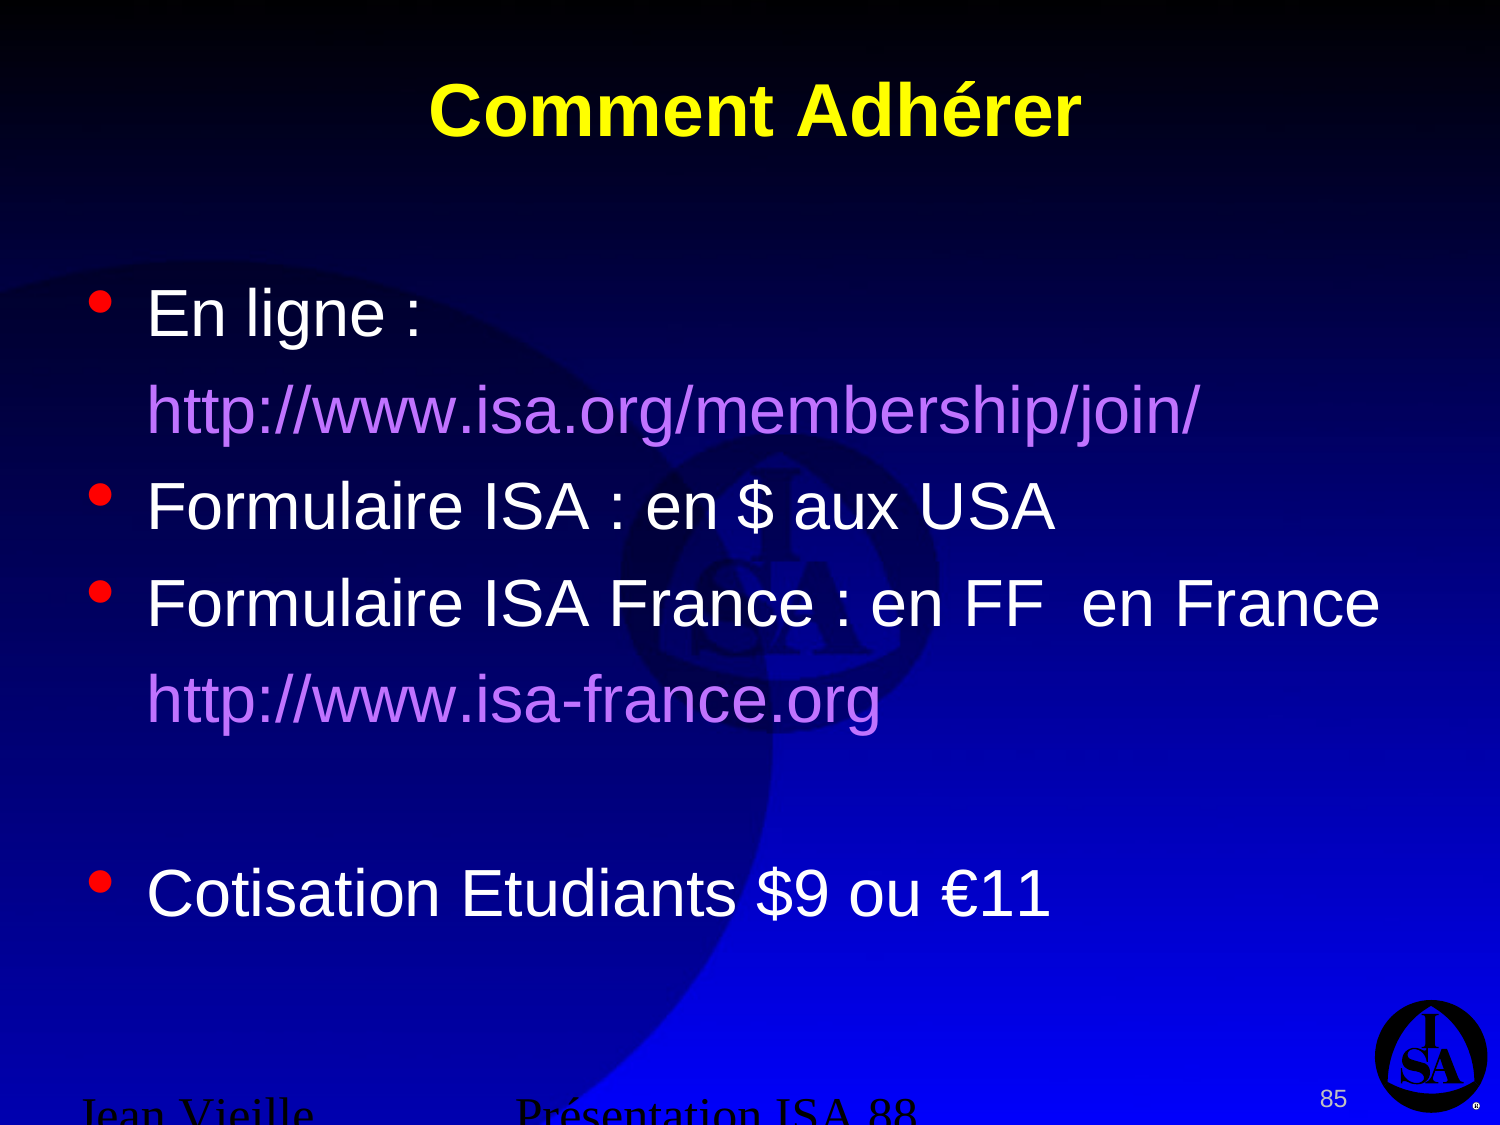

# Comment Adhérer
En ligne :
	http://www.isa.org/membership/join/
Formulaire ISA : en $ aux USA
Formulaire ISA France : en FF en France
	http://www.isa-france.org
Cotisation Etudiants $9 ou €11